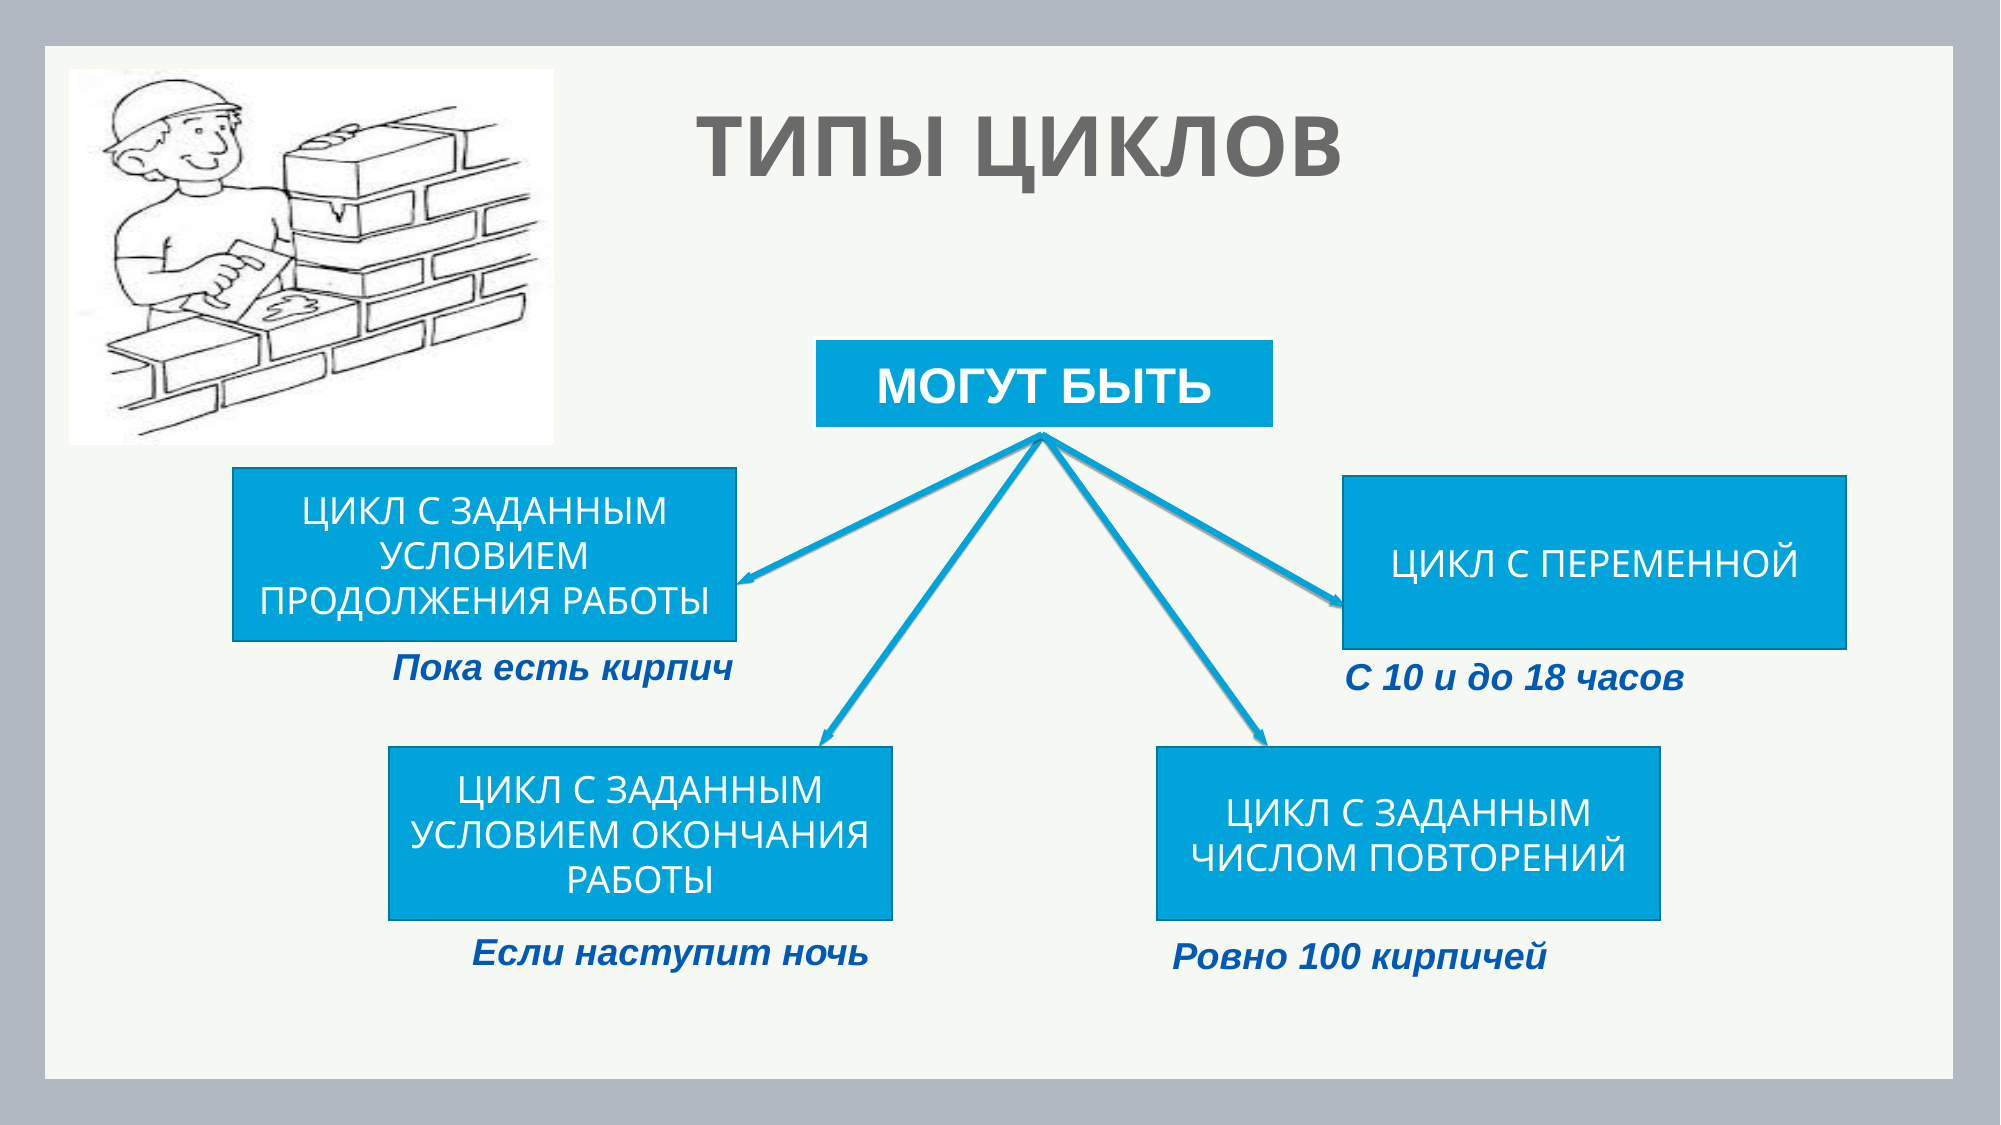

ТИПЫ ЦИКЛОВ
МОГУТ БЫТЬ
ЦИКЛ С ЗАДАННЫМ УСЛОВИЕМ ПРОДОЛЖЕНИЯ РАБОТЫ
ЦИКЛ С ПЕРЕМЕННОЙ
Пока есть кирпич
С 10 и до 18 часов
ЦИКЛ С ЗАДАННЫМ ЧИСЛОМ ПОВТОРЕНИЙ
ЦИКЛ С ЗАДАННЫМ УСЛОВИЕМ ОКОНЧАНИЯ РАБОТЫ
Если наступит ночь
Ровно 100 кирпичей